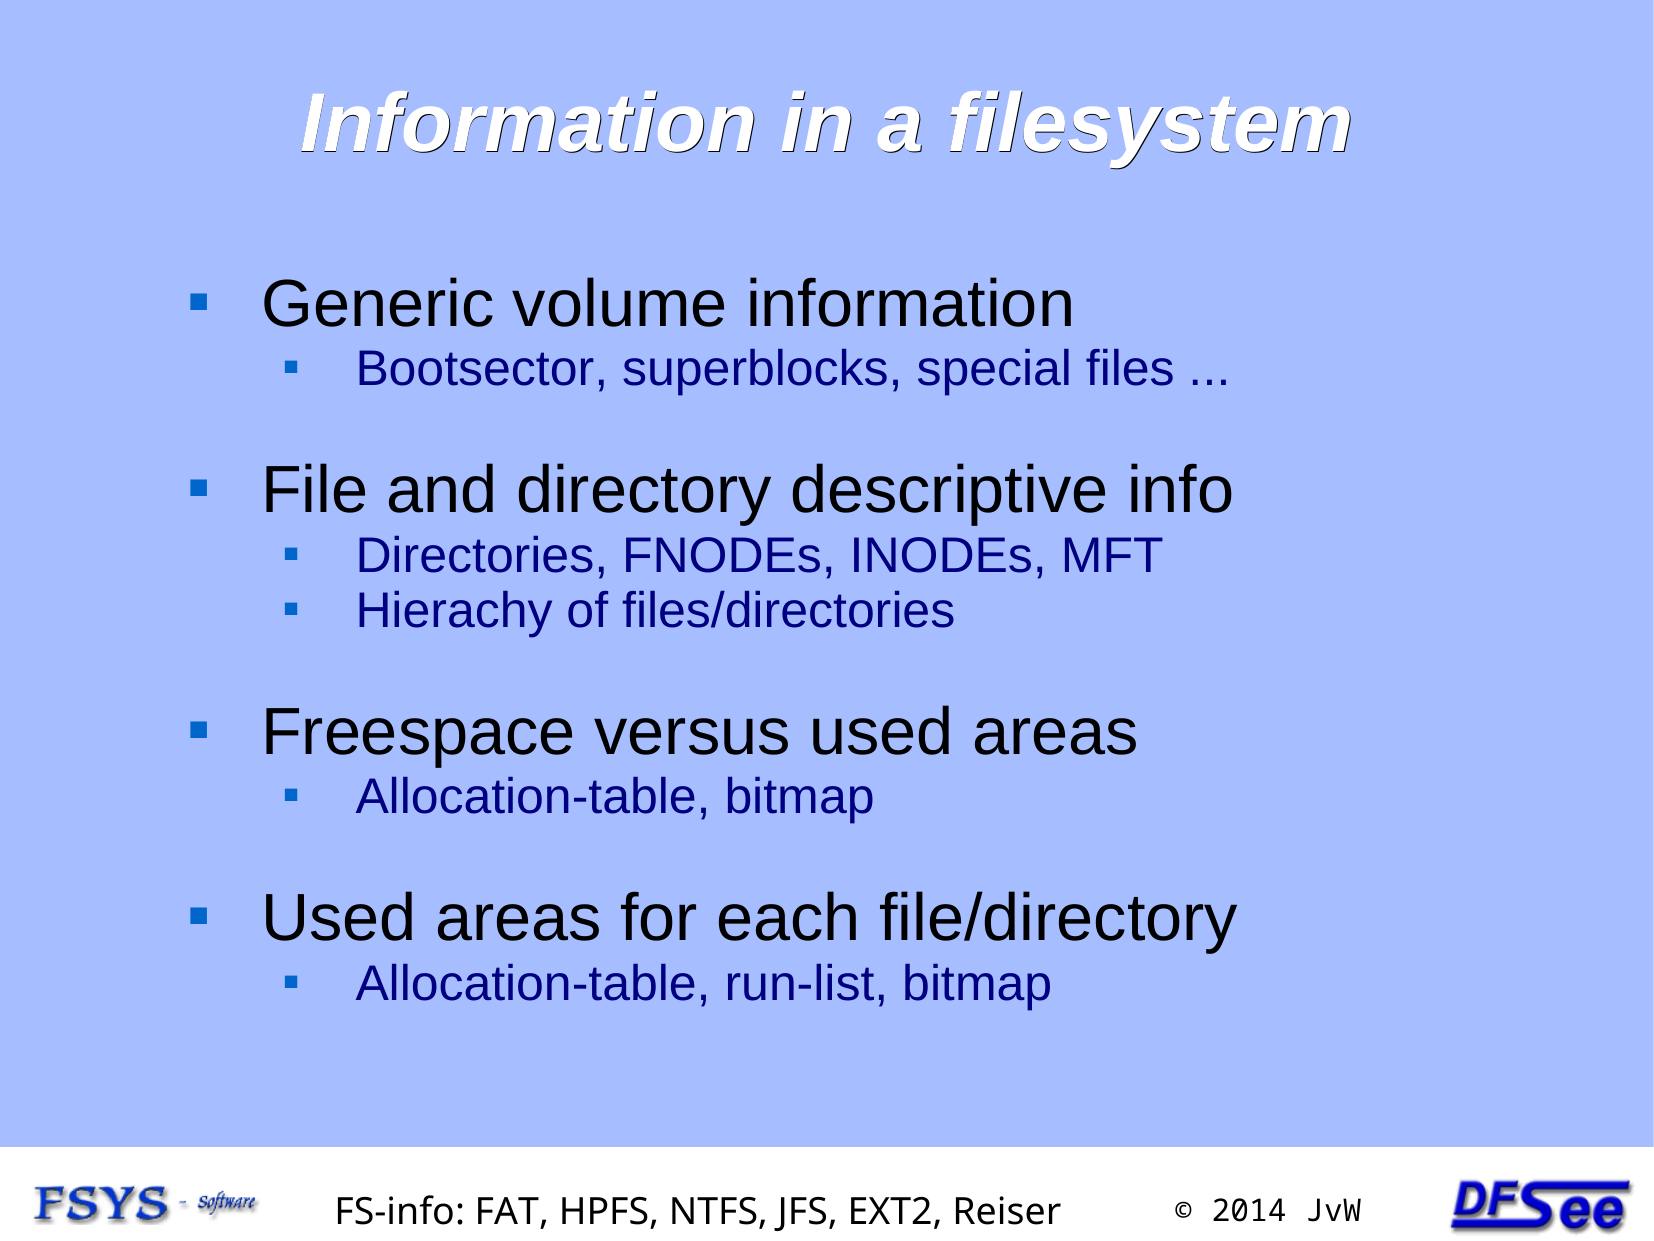

# Information in a filesystem
Generic volume information
Bootsector, superblocks, special files ...
File and directory descriptive info
Directories, FNODEs, INODEs, MFT
Hierachy of files/directories
Freespace versus used areas
Allocation-table, bitmap
Used areas for each file/directory
Allocation-table, run-list, bitmap